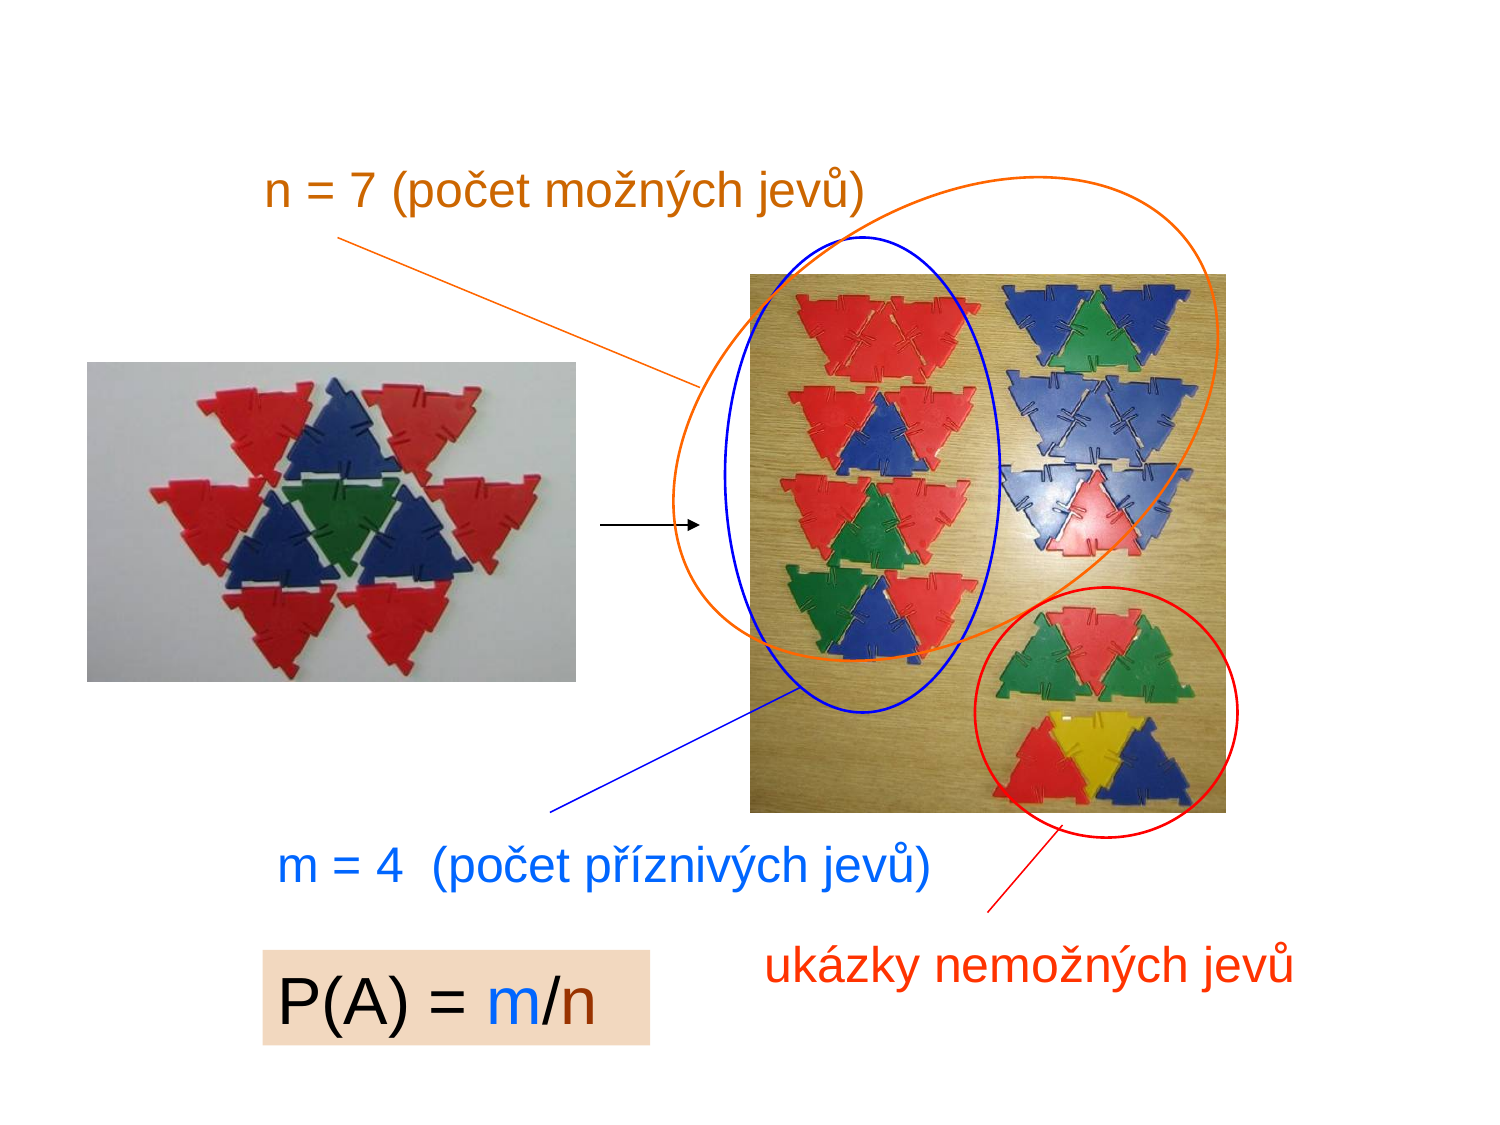

n = 7 (počet možných jevů)
m = 4 (počet příznivých jevů)
ukázky nemožných jevů
P(A) = m/n